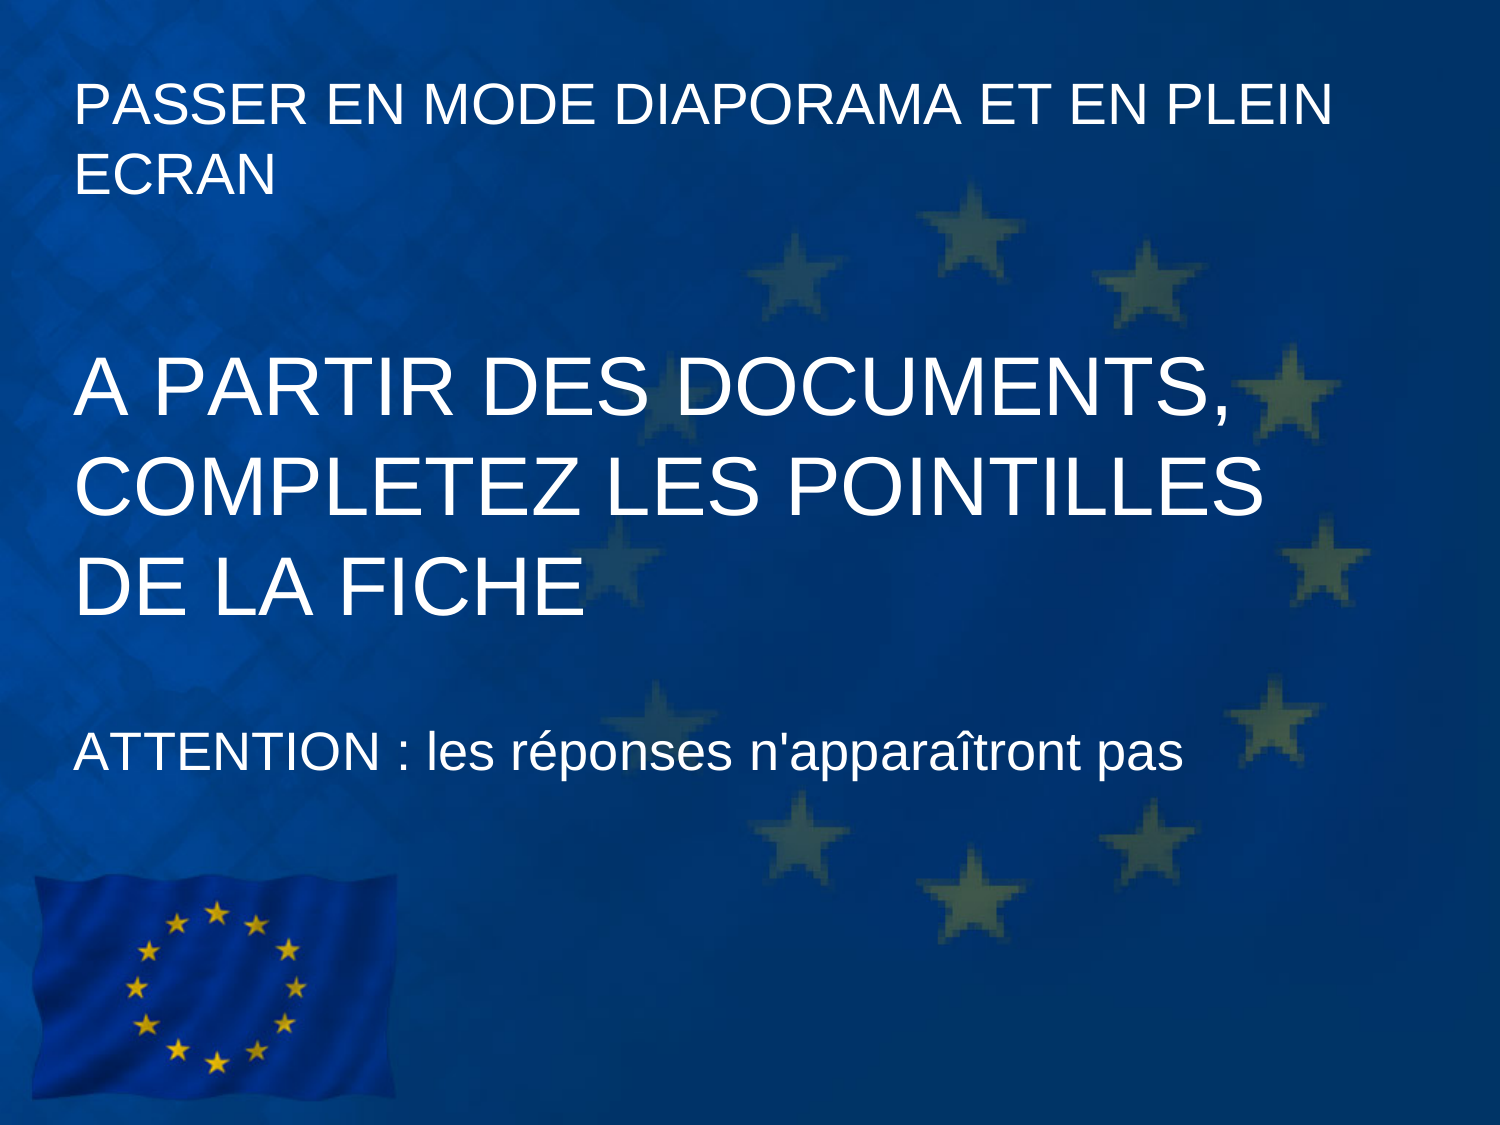

PASSER EN MODE DIAPORAMA ET EN PLEIN ECRAN
A PARTIR DES DOCUMENTS, COMPLETEZ LES POINTILLES DE LA FICHE
ATTENTION : les réponses n'apparaîtront pas